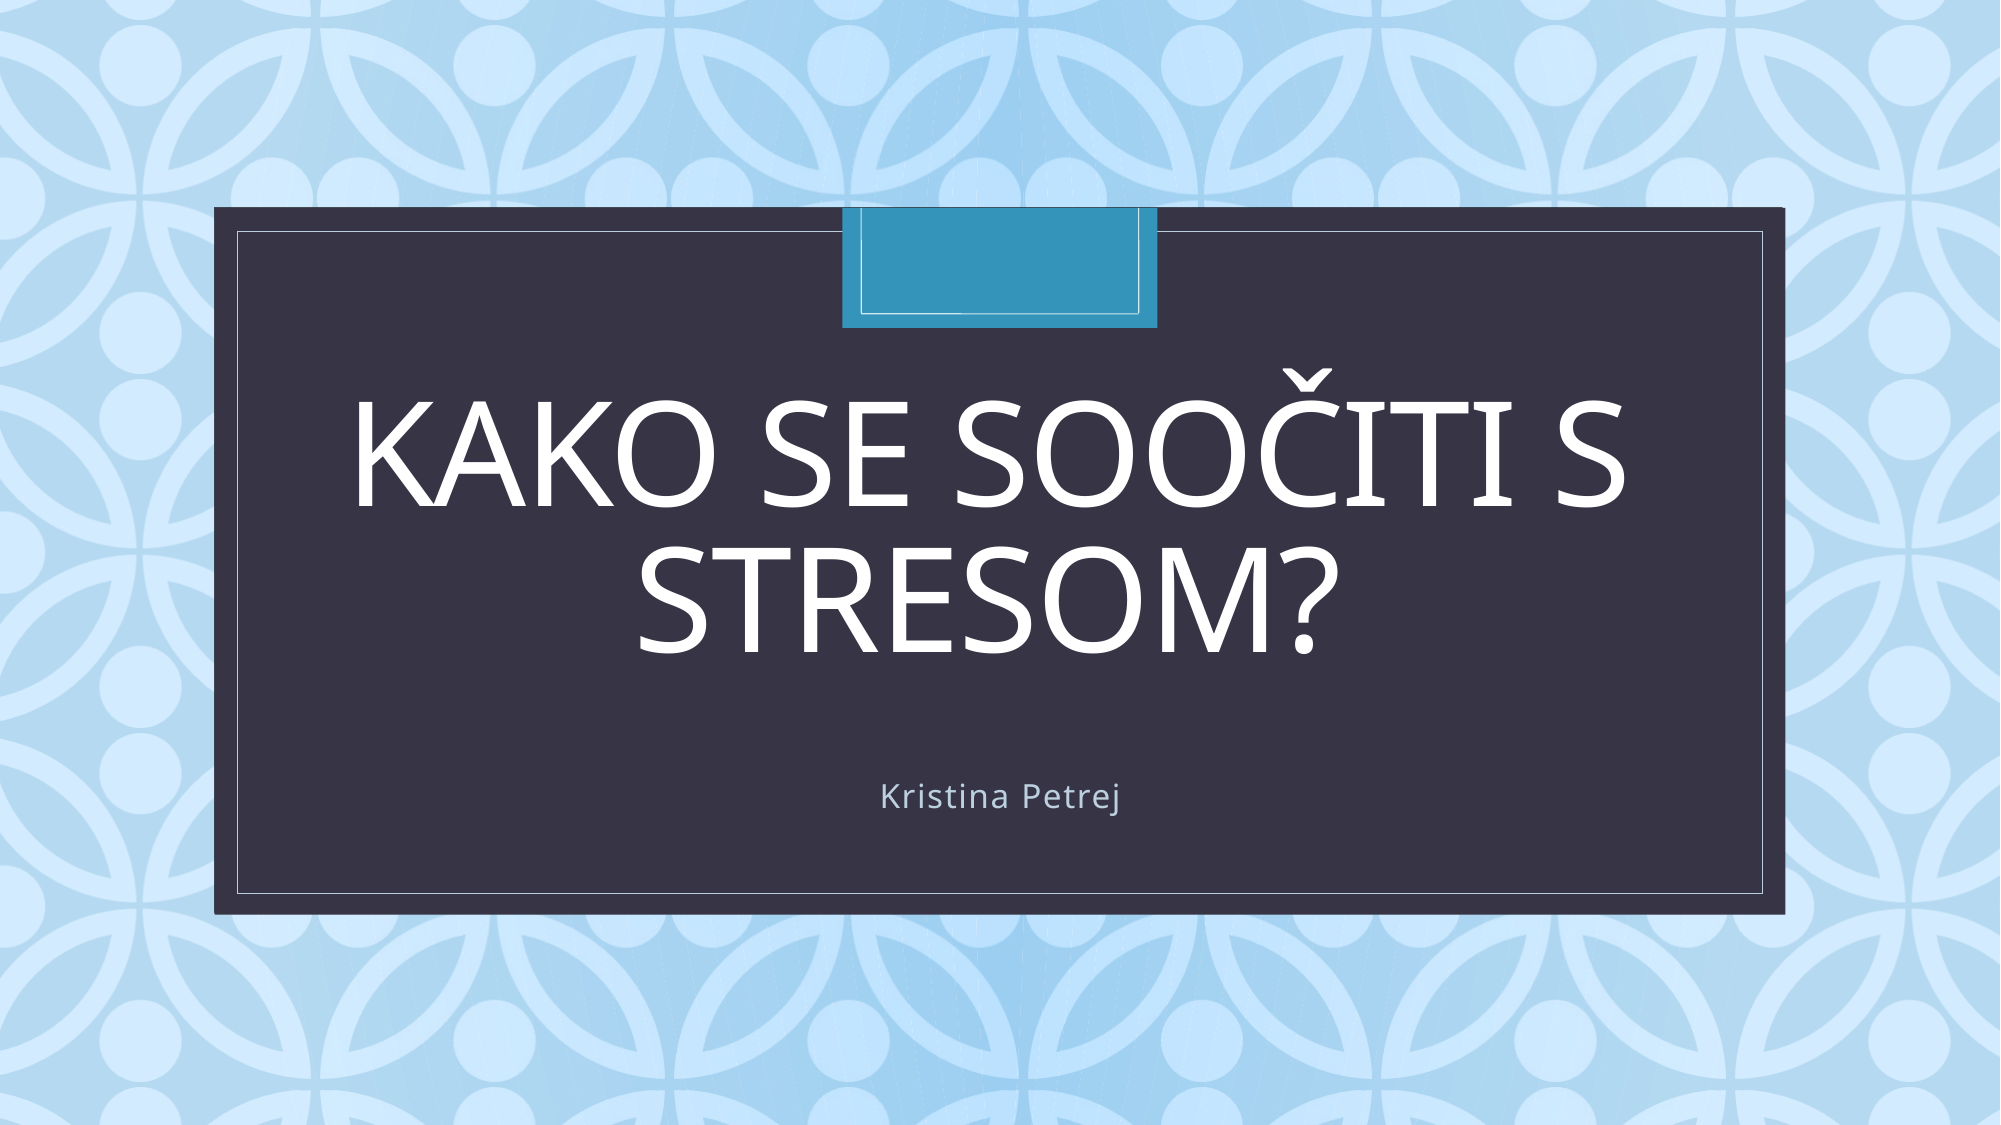

# KAKO SE SOOČITI S STRESOM?
Kristina Petrej